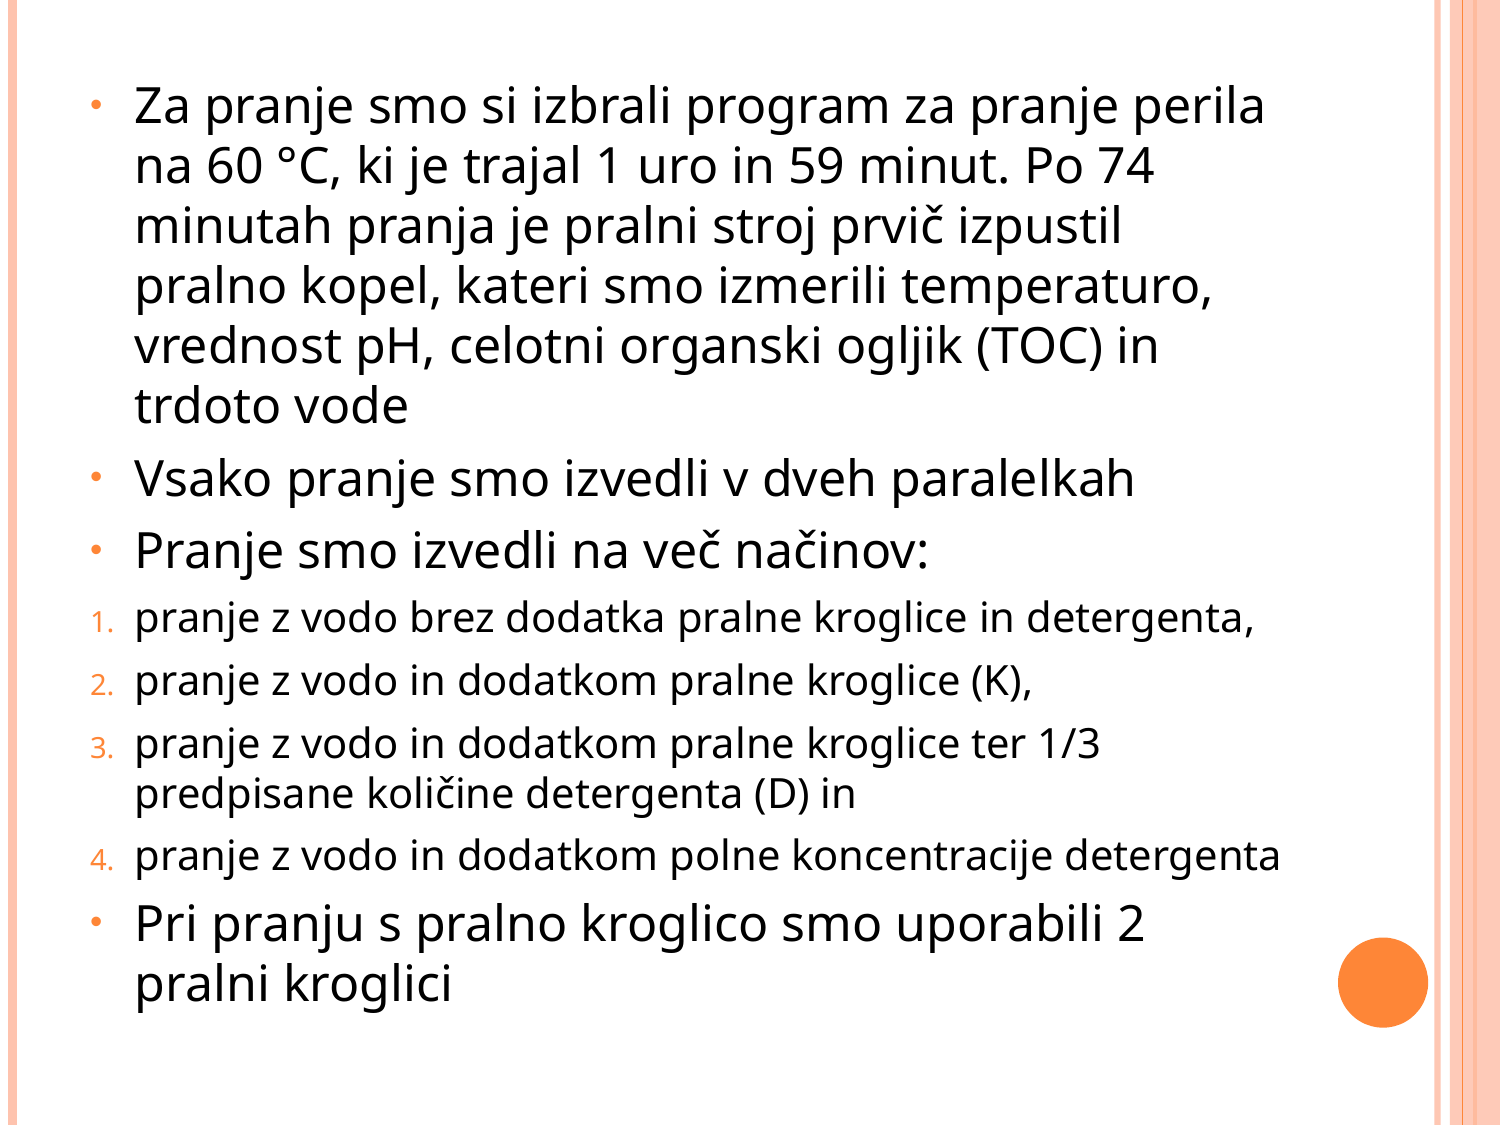

# Za pranje smo si izbrali program za pranje perila na 60 °C, ki je trajal 1 uro in 59 minut. Po 74 minutah pranja je pralni stroj prvič izpustil pralno kopel, kateri smo izmerili temperaturo, vrednost pH, celotni organski ogljik (TOC) in trdoto vode
Vsako pranje smo izvedli v dveh paralelkah
Pranje smo izvedli na več načinov:
pranje z vodo brez dodatka pralne kroglice in detergenta,
pranje z vodo in dodatkom pralne kroglice (K),
pranje z vodo in dodatkom pralne kroglice ter 1/3 predpisane količine detergenta (D) in
pranje z vodo in dodatkom polne koncentracije detergenta
Pri pranju s pralno kroglico smo uporabili 2 pralni kroglici